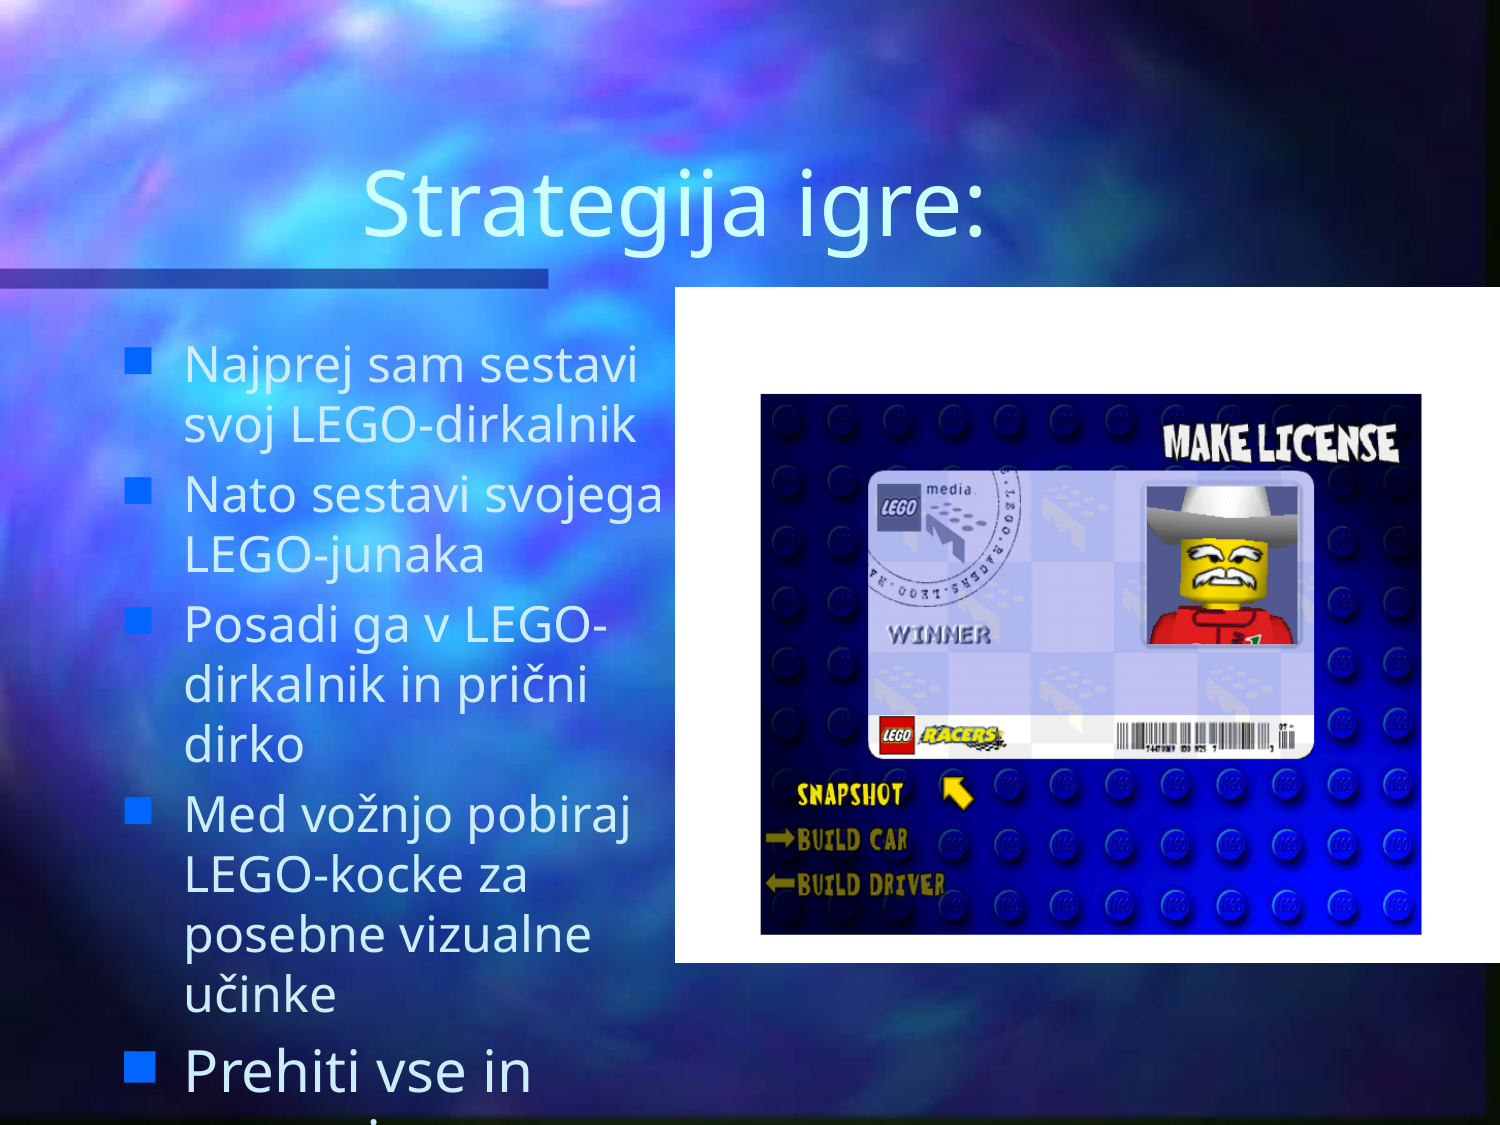

# Strategija igre:
Najprej sam sestavi svoj LEGO-dirkalnik
Nato sestavi svojega LEGO-junaka
Posadi ga v LEGO-dirkalnik in prični dirko
Med vožnjo pobiraj LEGO-kocke za posebne vizualne učinke
Prehiti vse in zmagaj